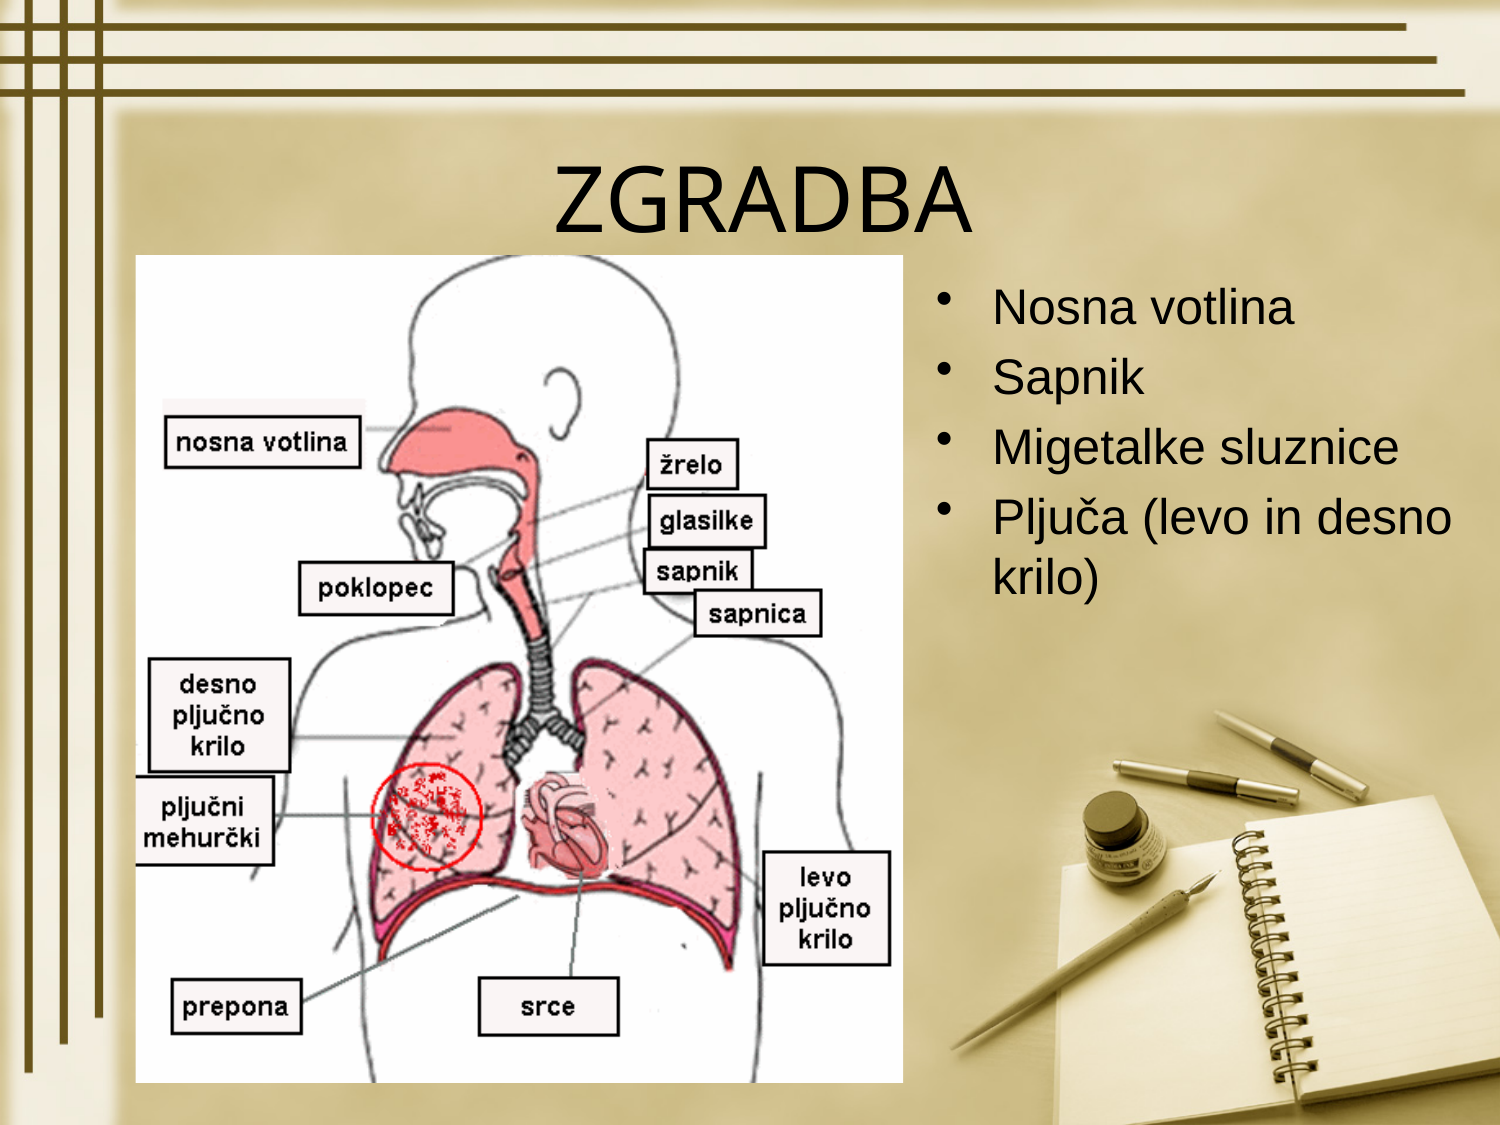

# ZGRADBA
Nosna votlina
Sapnik
Migetalke sluznice
Pljuča (levo in desno krilo)